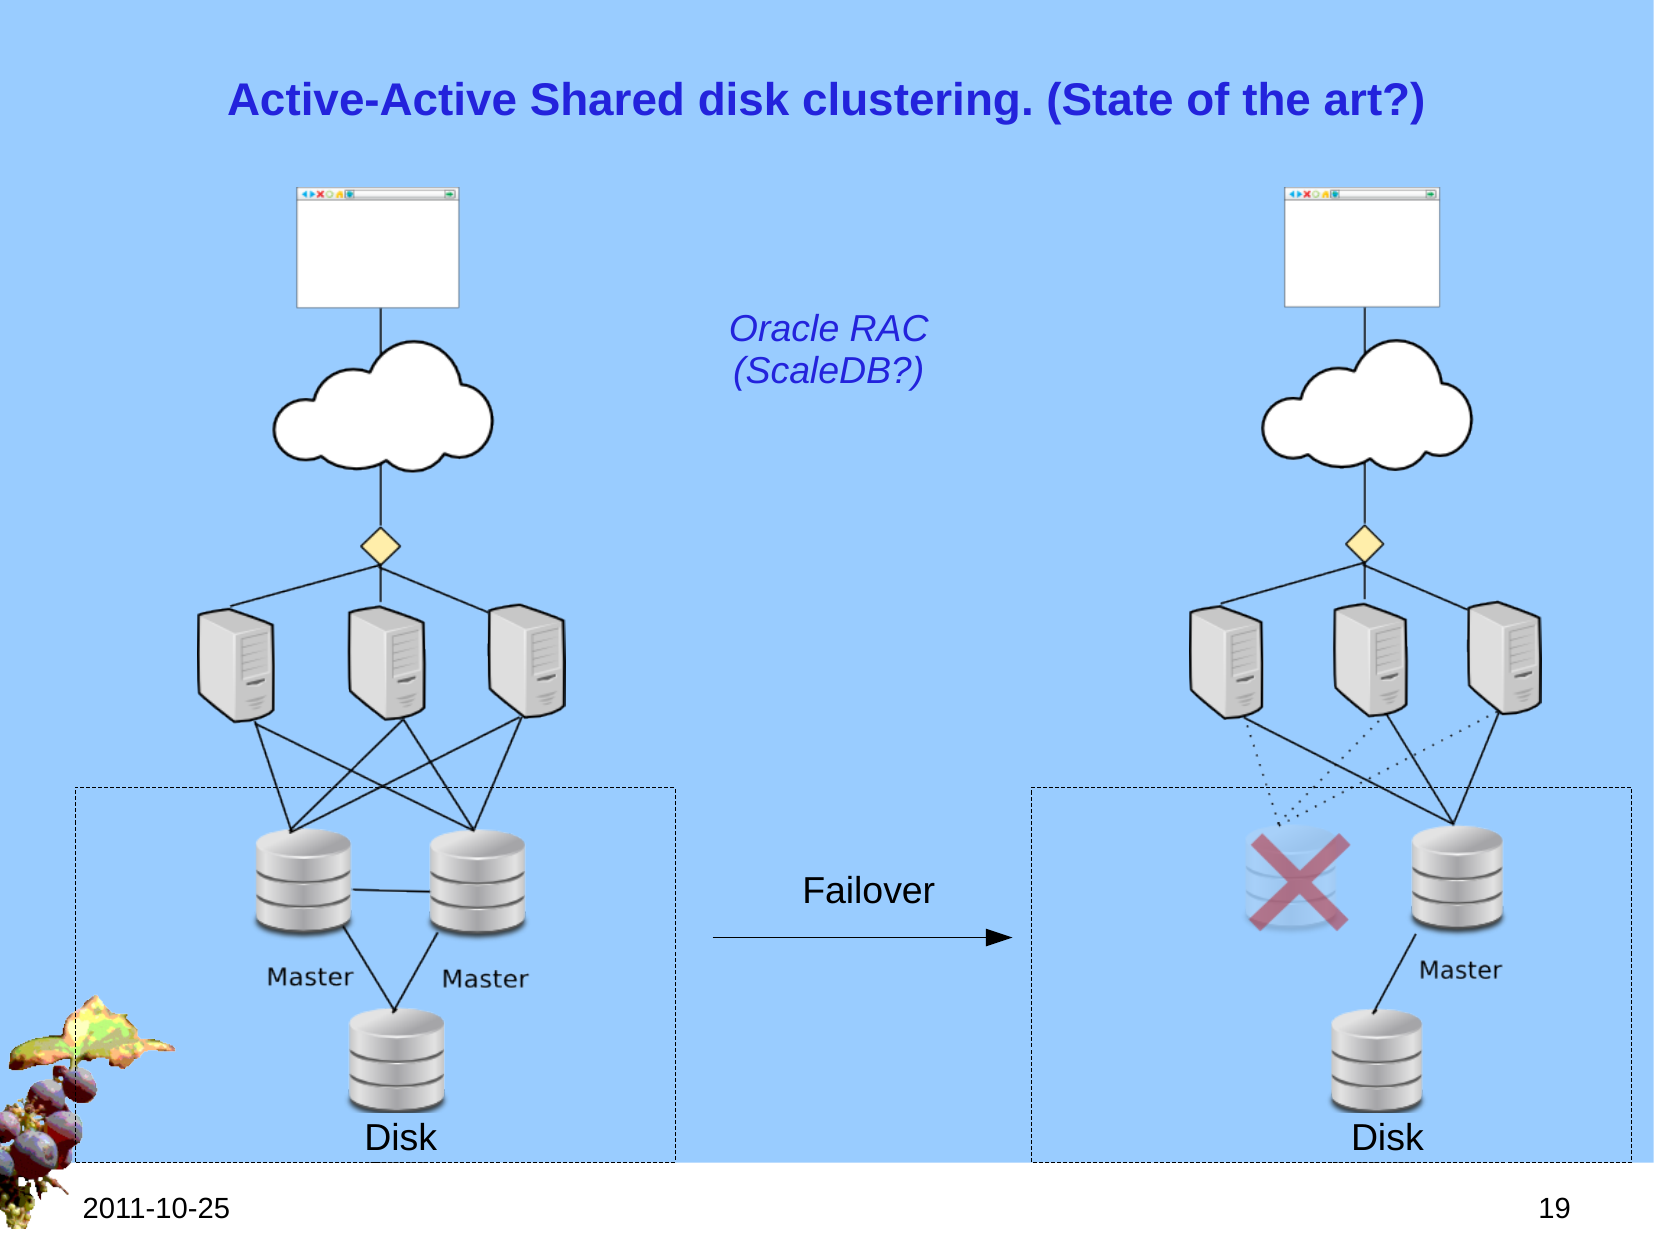

# Active-Active Shared disk clustering. (State of the art?)
Oracle RAC
(ScaleDB?)
Failover
Disk
Disk
2011-10-25
19